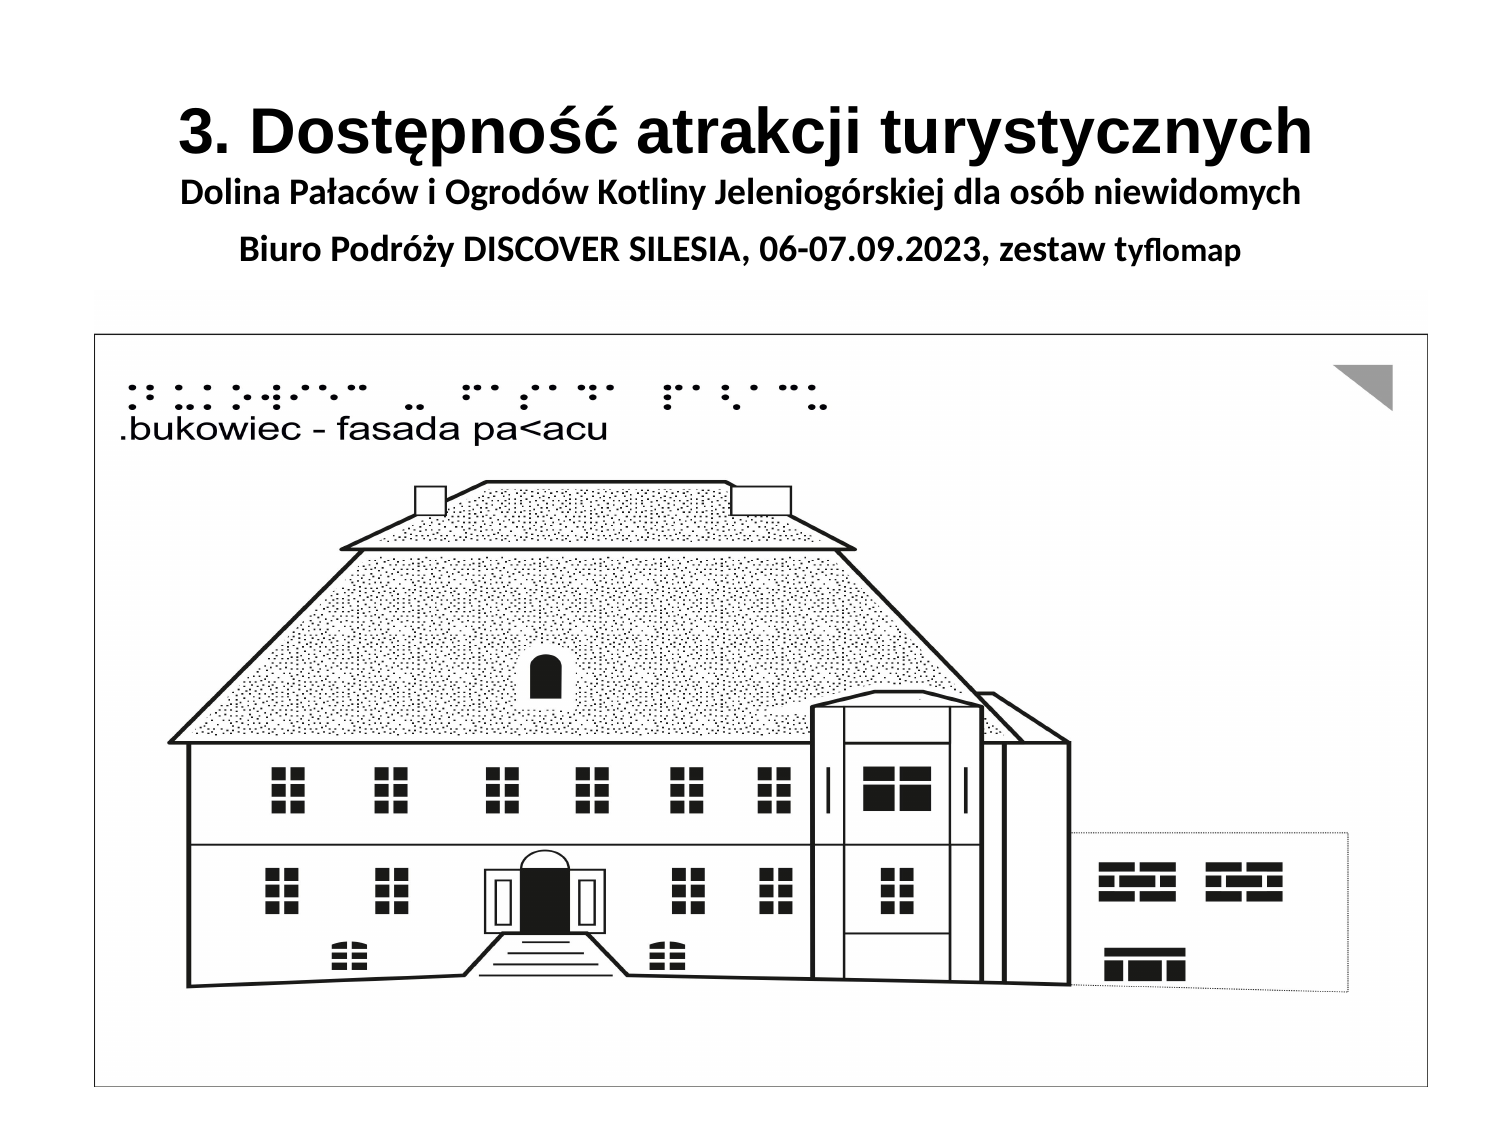

# 3. Dostępność atrakcji turystycznych Dolina Pałaców i Ogrodów Kotliny Jeleniogórskiej dla osób niewidomych Biuro Podróży DISCOVER SILESIA, 06-07.09.2023, zestaw tyflomap